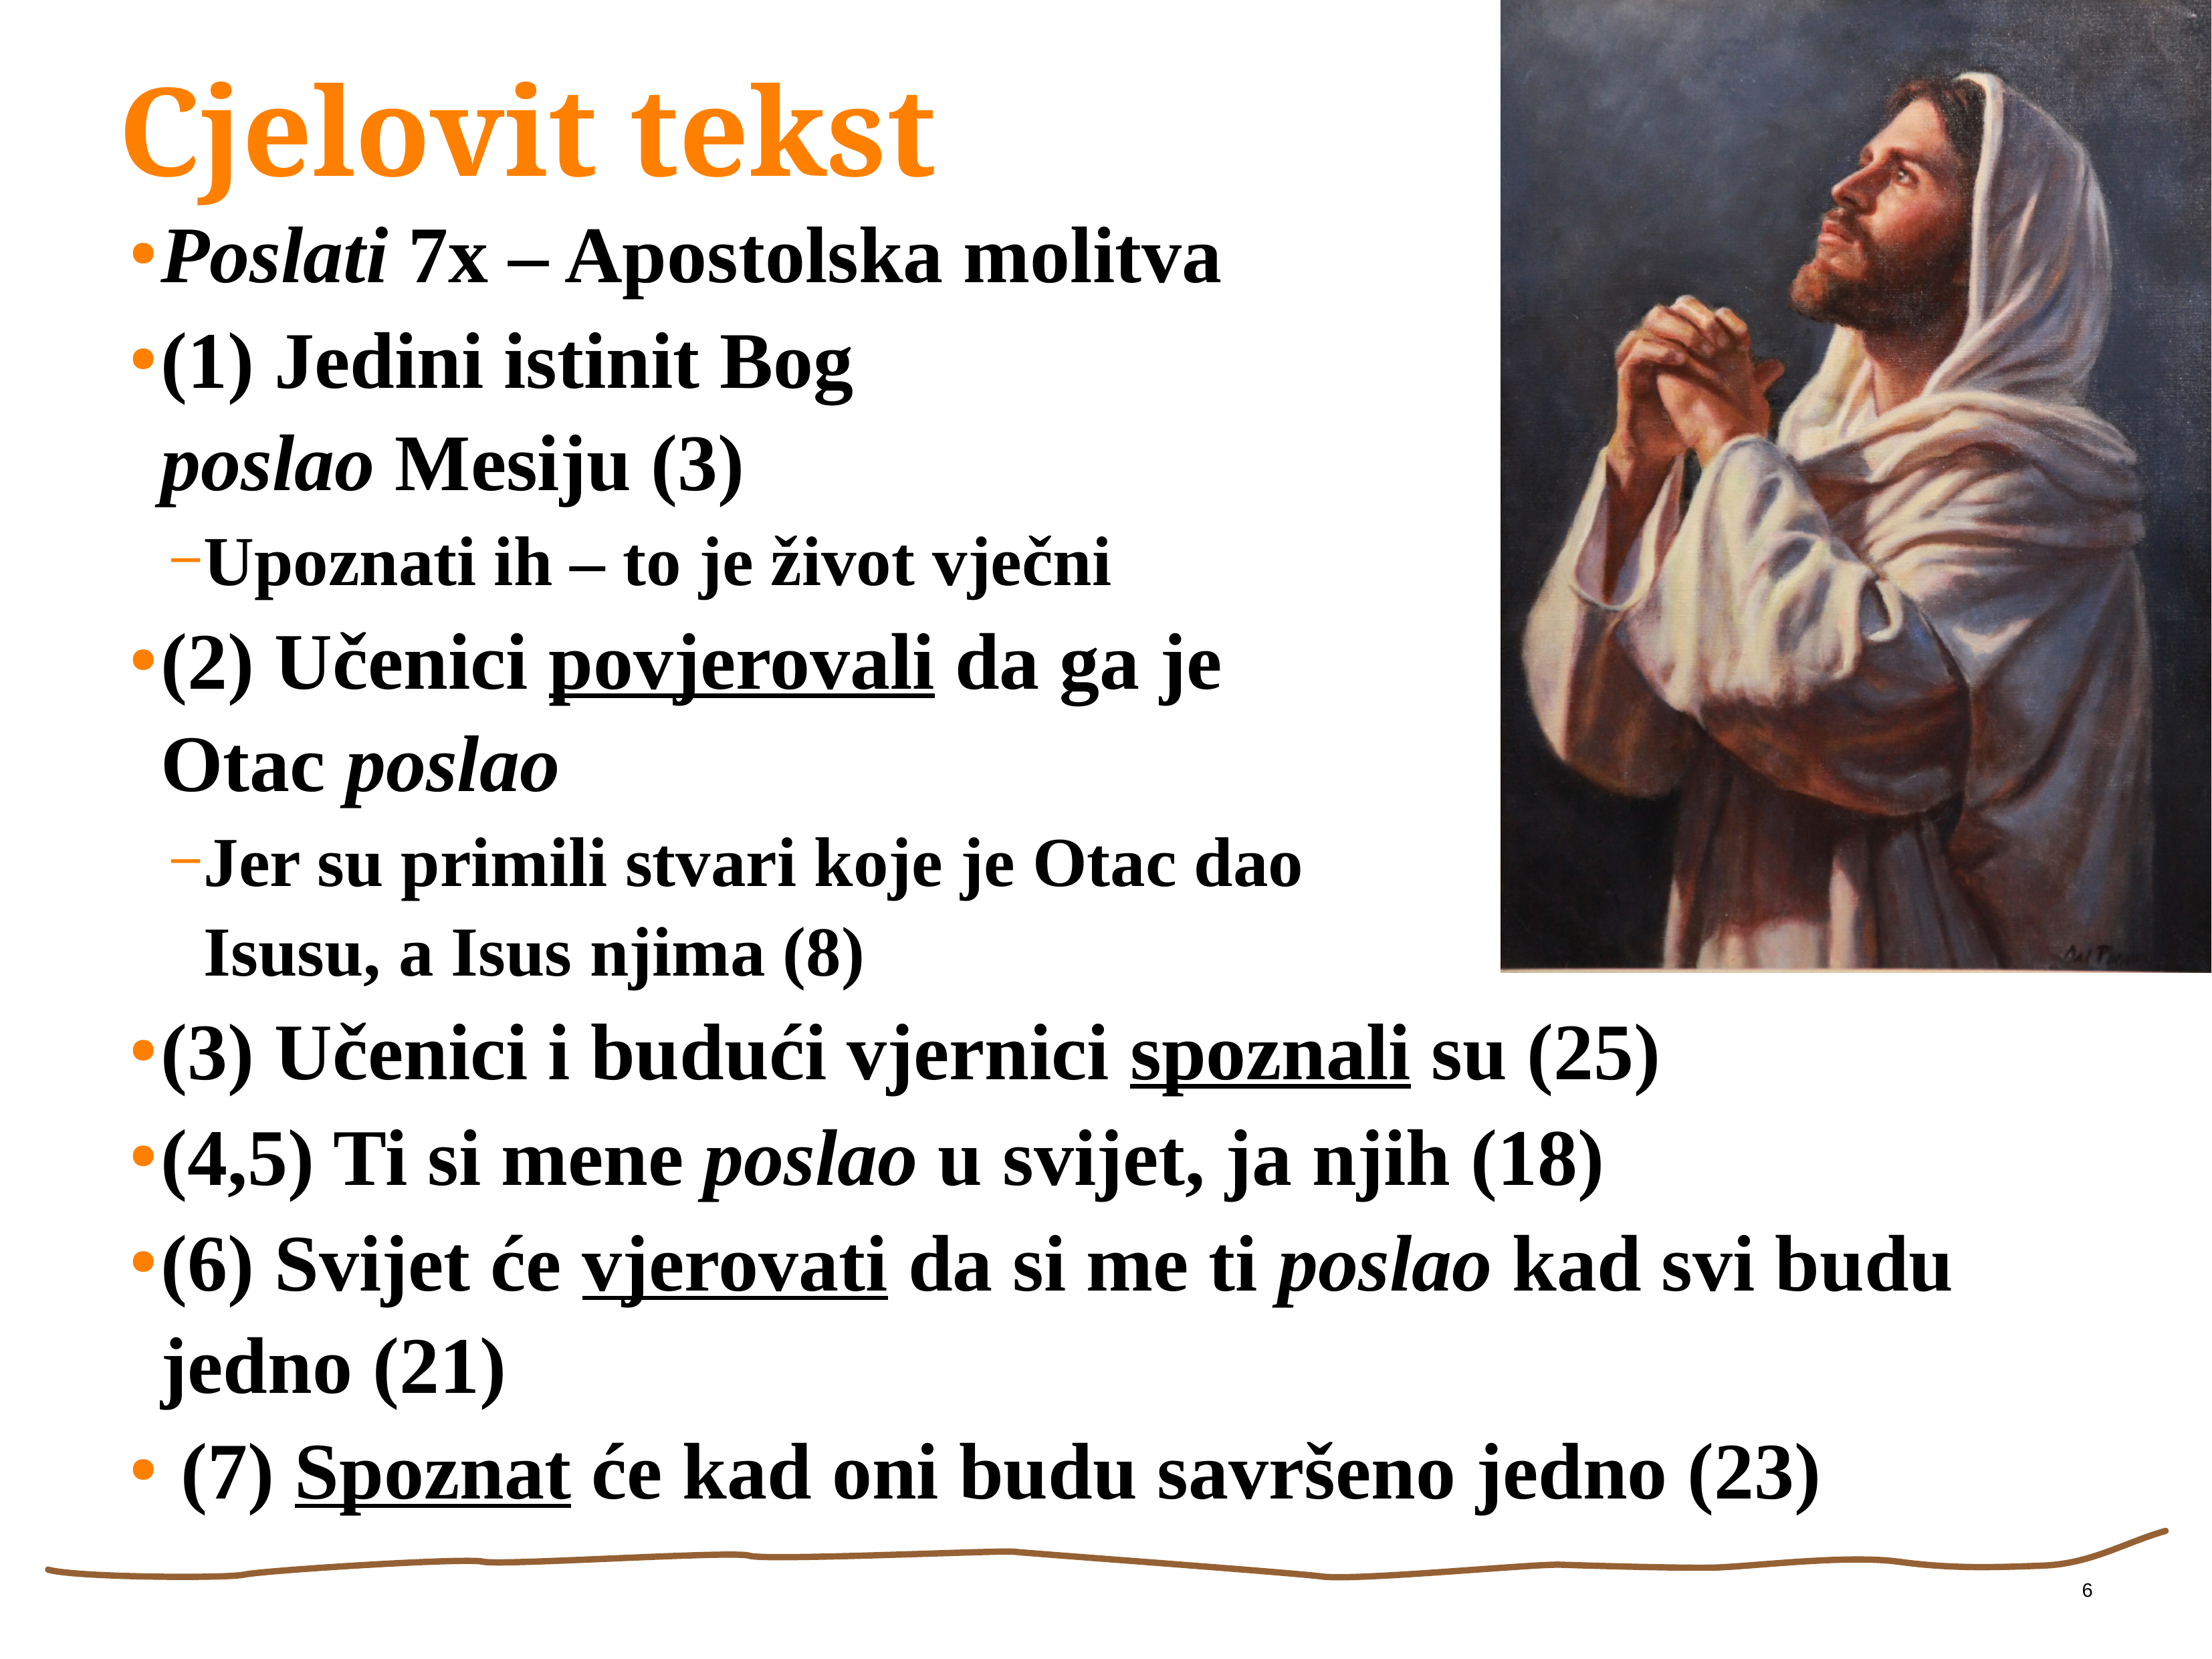

# Cjelovit tekst
Poslati 7x – Apostolska molitva
(1) Jedini istinit Bog
poslao Mesiju (3)
Upoznati ih – to je život vječni
(2) Učenici povjerovali da ga je
Otac poslao
Jer su primili stvari koje je Otac dao
Isusu, a Isus njima (8)
(3) Učenici i budući vjernici spoznali su (25)
(4,5) Ti si mene poslao u svijet, ja njih (18)
(6) Svijet će vjerovati da si me ti poslao kad svi budu jedno (21)
 (7) Spoznat će kad oni budu savršeno jedno (23)
6